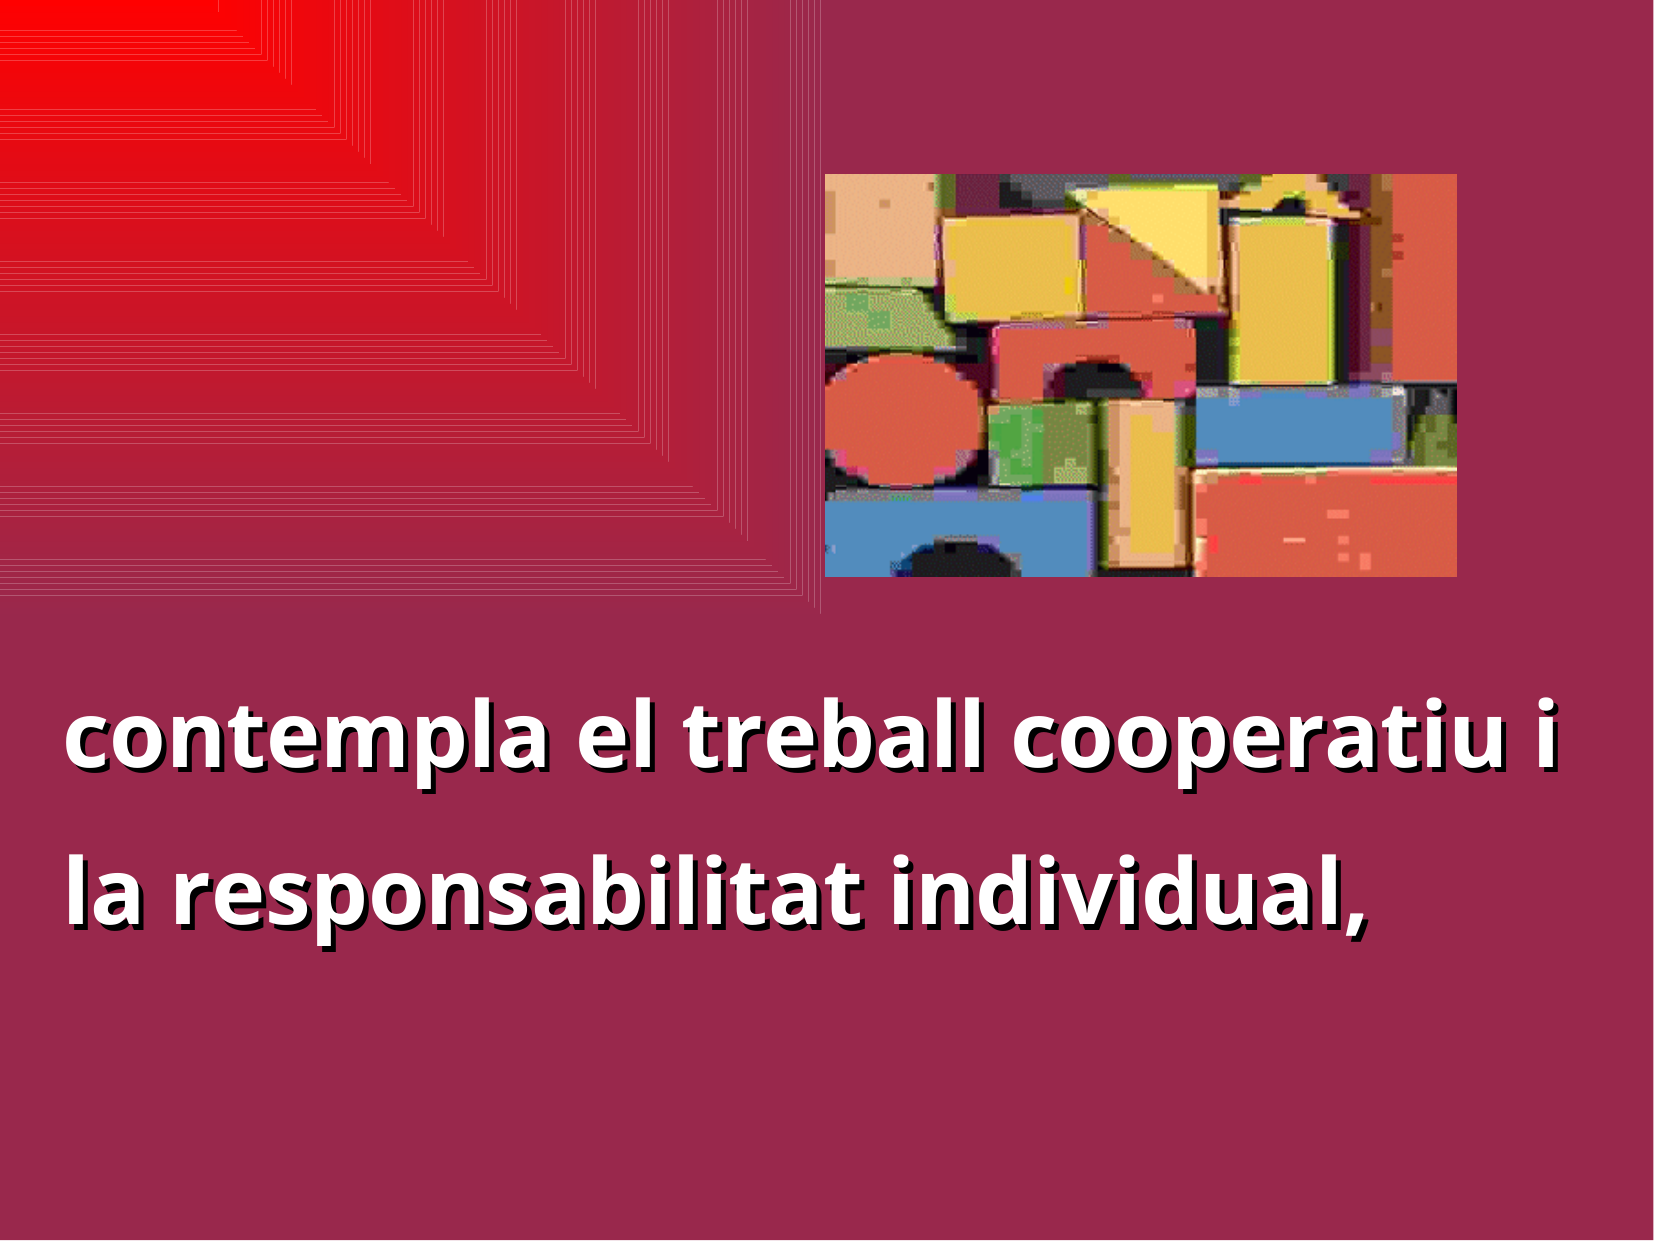

contempla el treball cooperatiu i la responsabilitat individual,